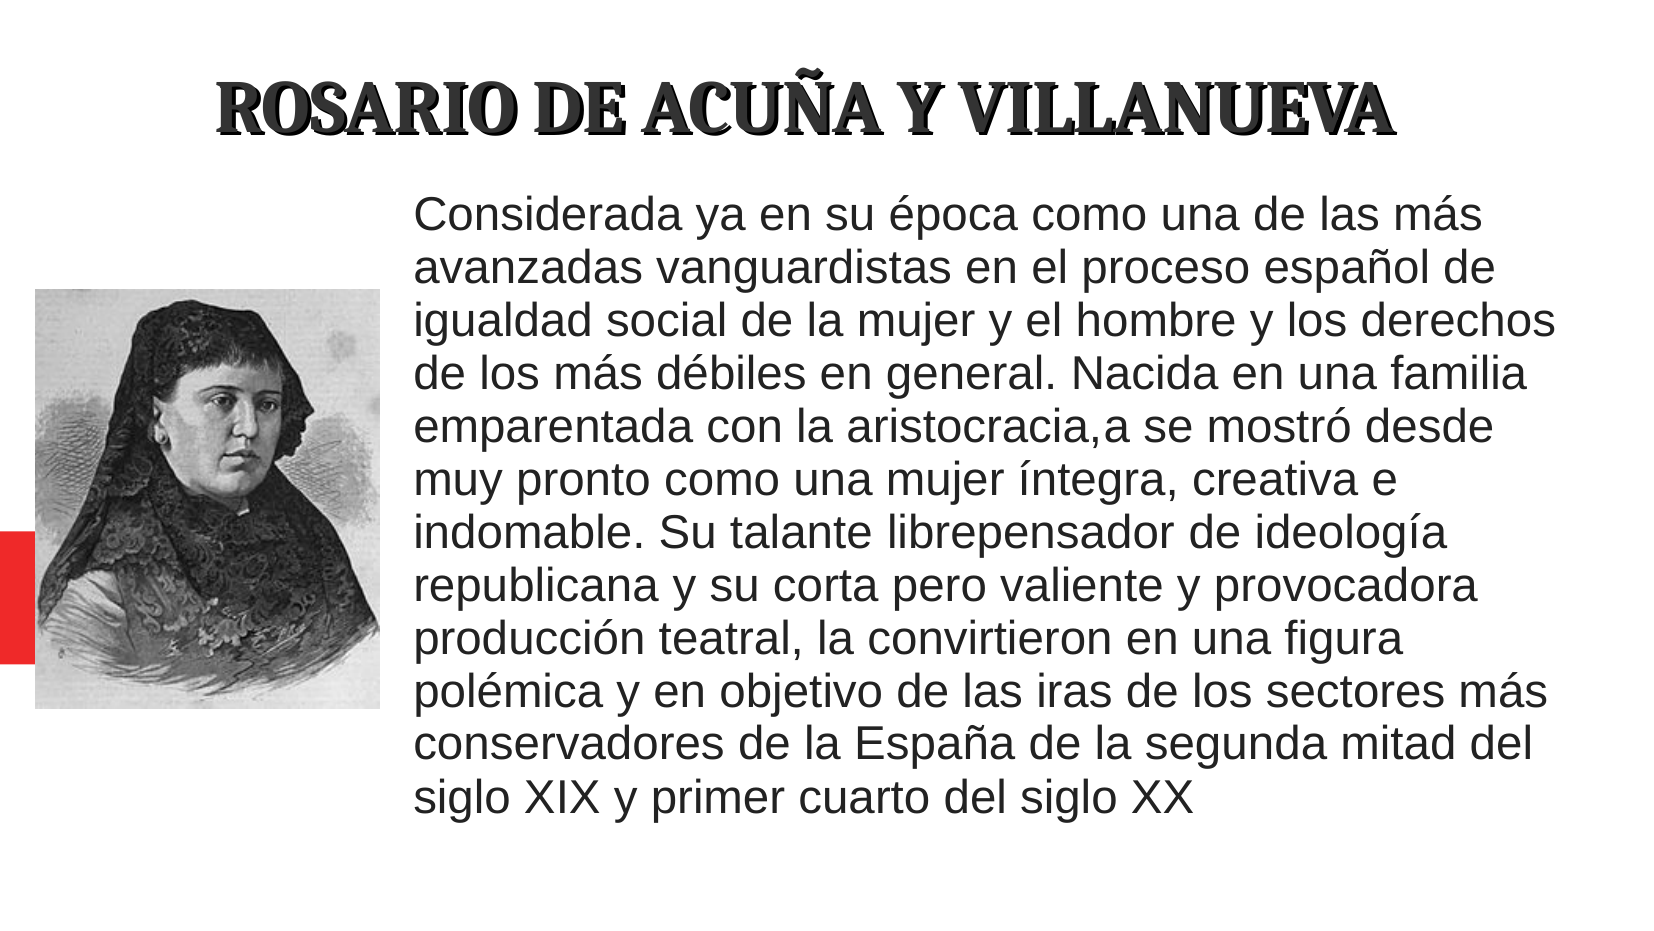

# ROSARIO DE ACUÑA Y VILLANUEVA
Considerada ya en su época como una de las más avanzadas vanguardistas en el proceso español de igualdad social de la mujer y el hombre y los derechos de los más débiles en general. Nacida en una familia emparentada con la aristocracia,a​ se mostró desde muy pronto como una mujer íntegra, creativa e indomable. Su talante librepensador de ideología republicana y su corta pero valiente y provocadora producción teatral, la convirtieron en una figura polémica y en objetivo de las iras de los sectores más conservadores de la España de la segunda mitad del siglo XIX y primer cuarto del siglo XX